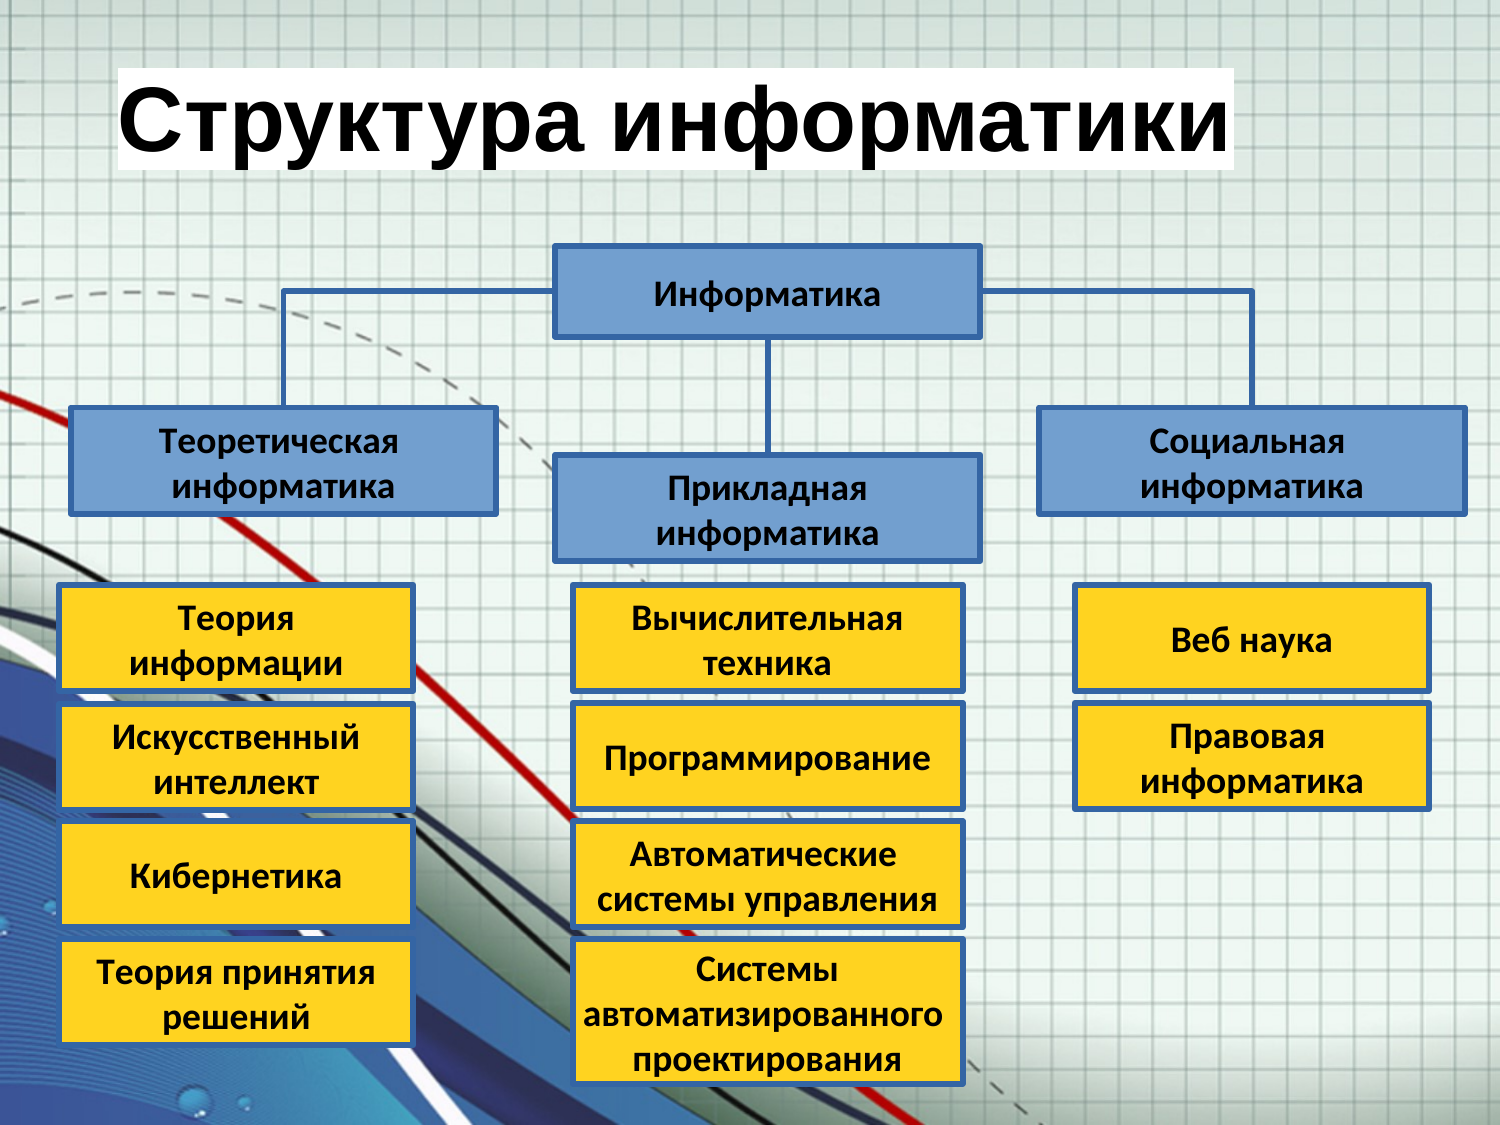

# Структура информатики
Информатика
Теоретическая
информатика
Социальная
информатика
Прикладная
информатика
Теория
информации
Вычислительная
техника
Веб наука
Программирование
Правовая
информатика
Искусственный
интеллект
Кибернетика
Автоматические
системы управления
Теория принятия
решений
 Системы
автоматизированного
проектирования